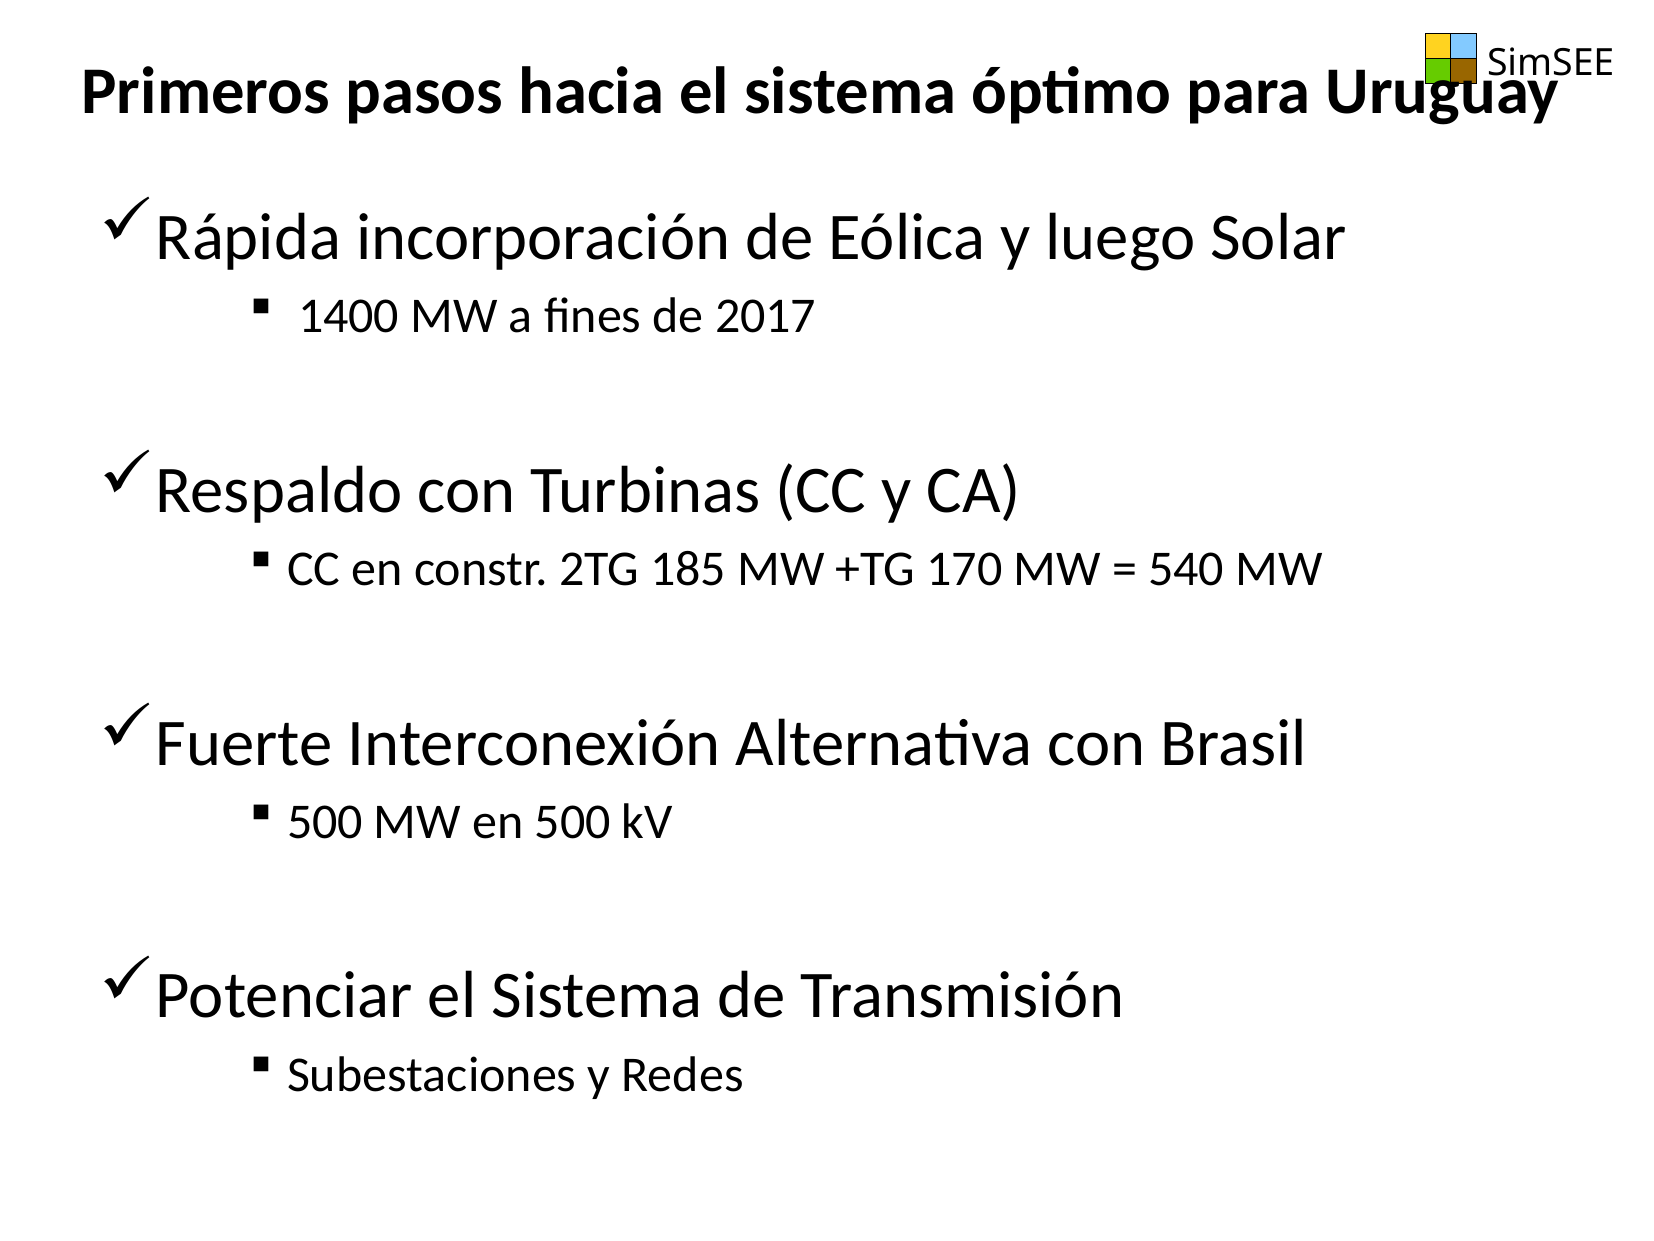

# Primeros pasos hacia el sistema óptimo para Uruguay
Rápida incorporación de Eólica y luego Solar
 1400 MW a fines de 2017
Respaldo con Turbinas (CC y CA)
CC en constr. 2TG 185 MW +TG 170 MW = 540 MW
Fuerte Interconexión Alternativa con Brasil
500 MW en 500 kV
Potenciar el Sistema de Transmisión
Subestaciones y Redes